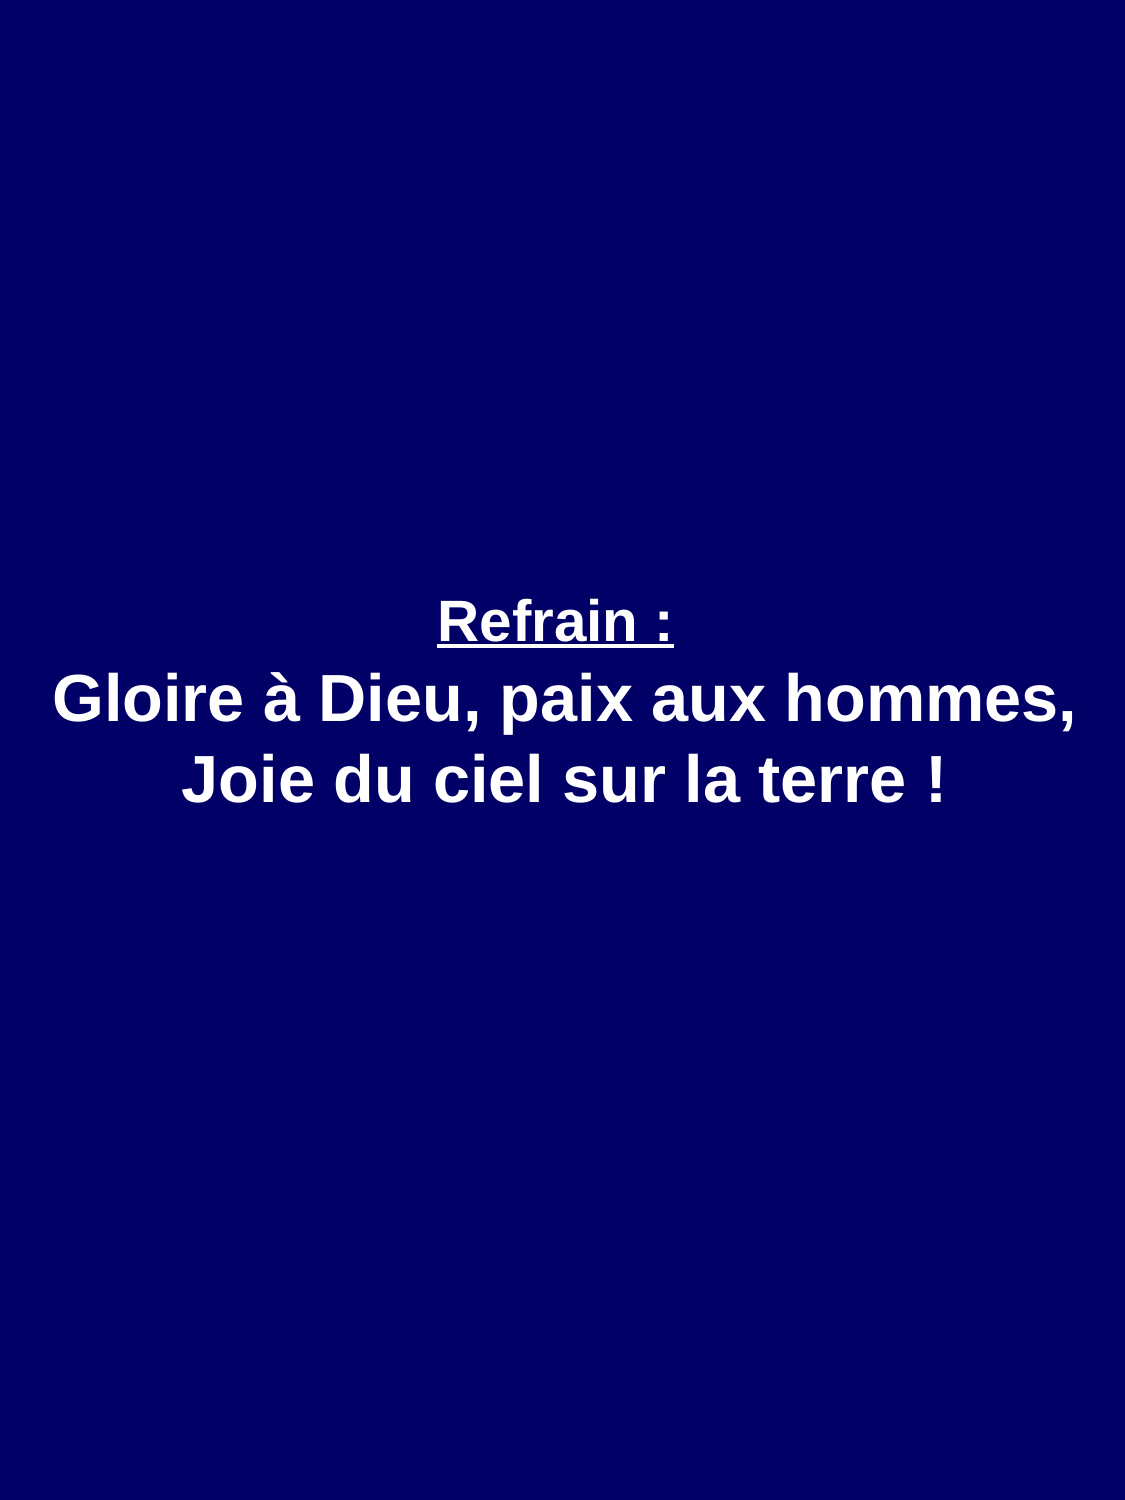

Refrain :
Gloire à Dieu, paix aux hommes,
Joie du ciel sur la terre !